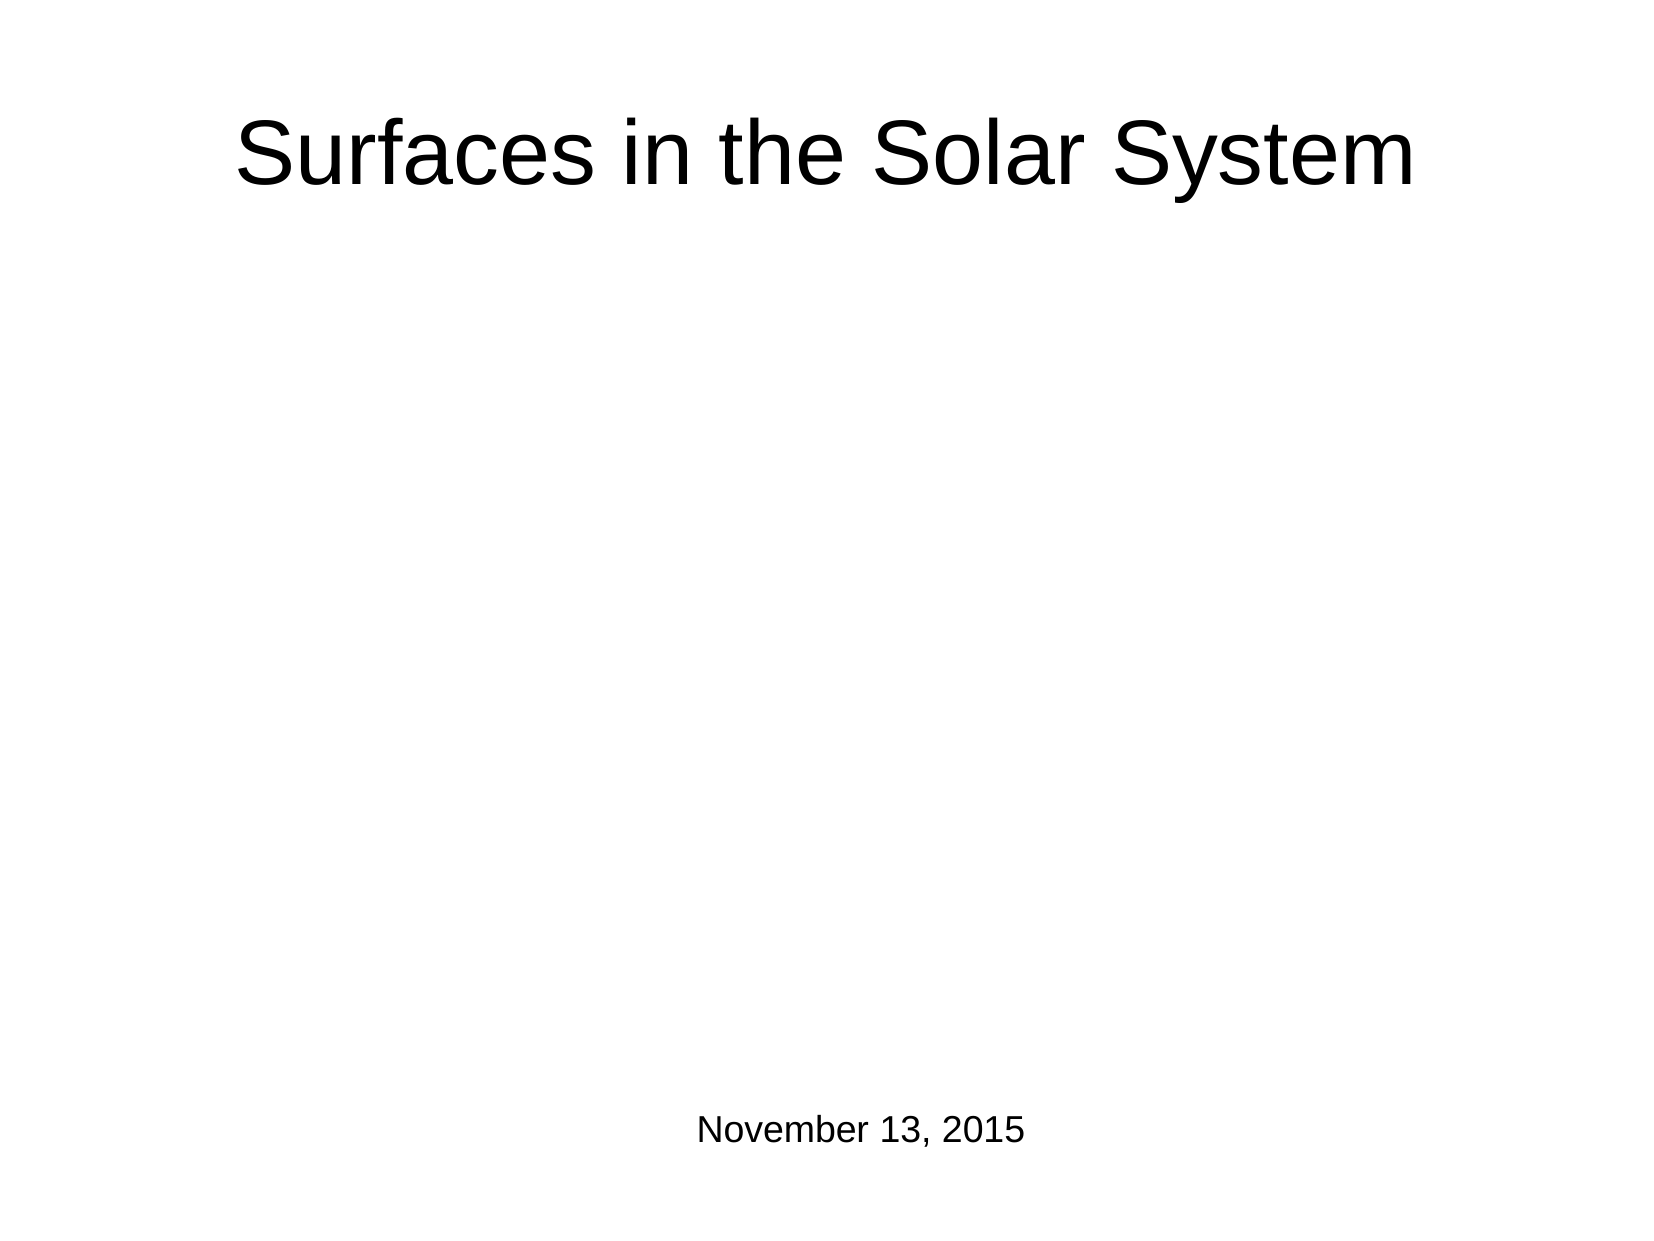

# Surfaces in the Solar System
November 13, 2015